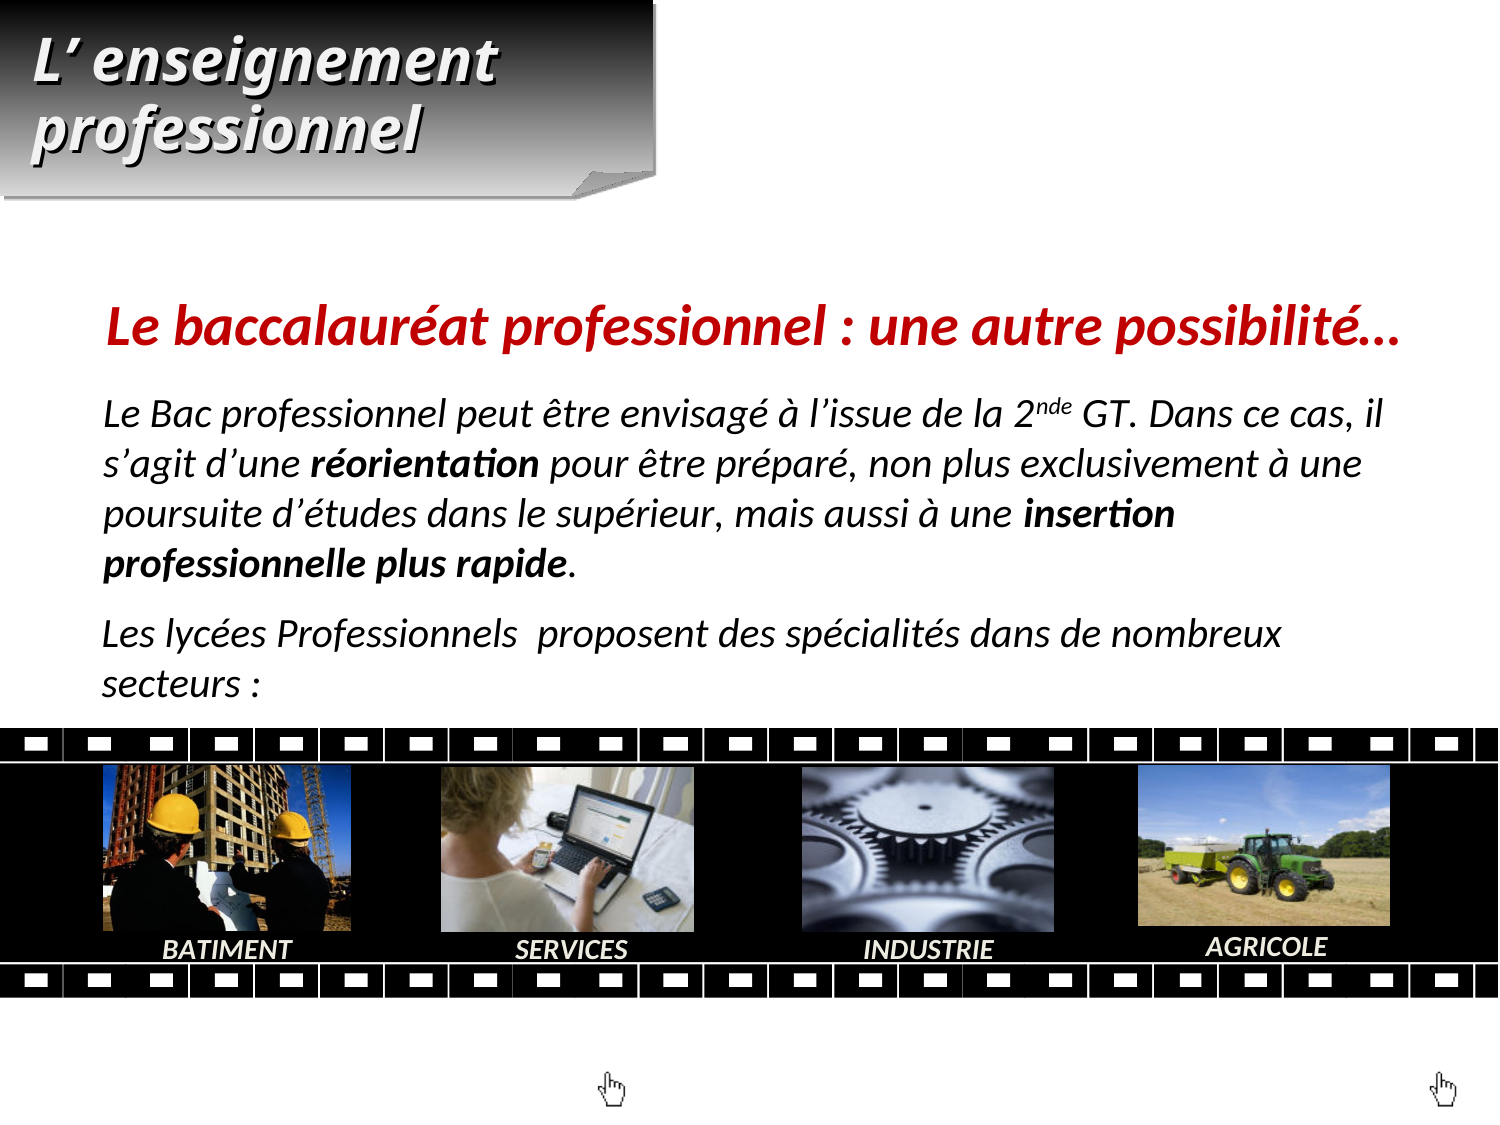

L’ enseignement professionnel
Le baccalauréat professionnel : une autre possibilité…
Le Bac professionnel peut être envisagé à l’issue de la 2nde GT. Dans ce cas, il s’agit d’une réorientation pour être préparé, non plus exclusivement à une poursuite d’études dans le supérieur, mais aussi à une insertion professionnelle plus rapide.
Les lycées Professionnels proposent des spécialités dans de nombreux secteurs :
AGRICOLE
BATIMENT
SERVICES
INDUSTRIE